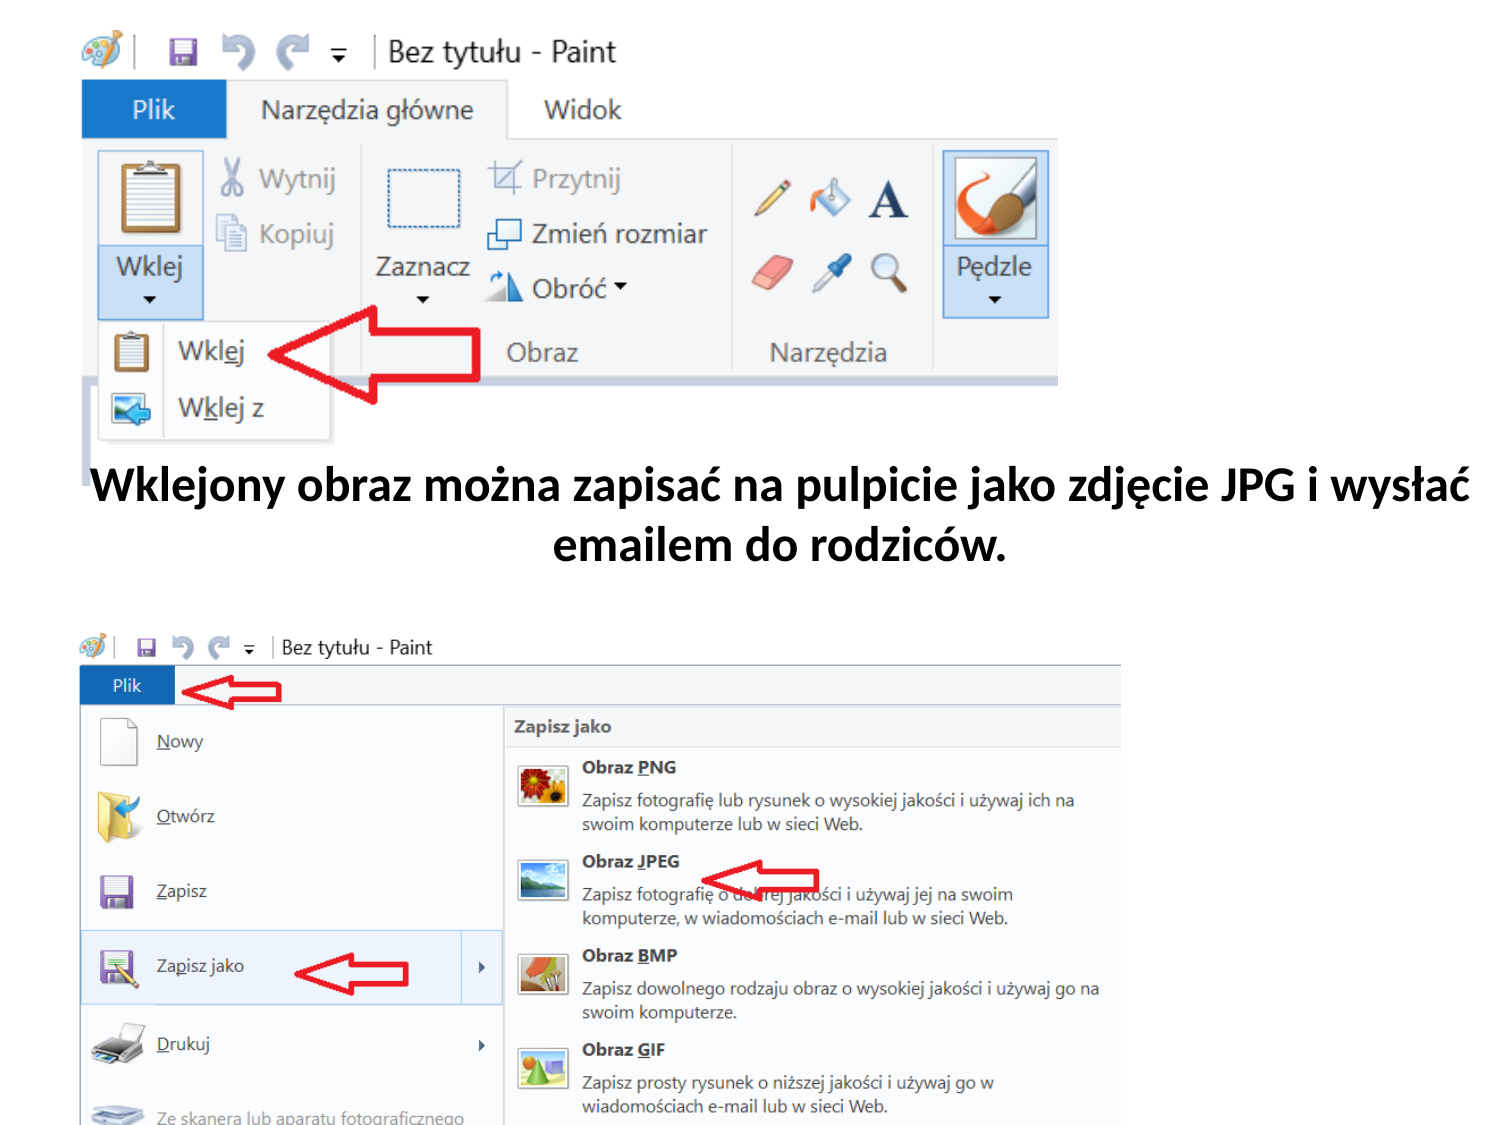

# Wklejony obraz można zapisać na pulpicie jako zdjęcie JPG i wysłać emailem do rodziców.